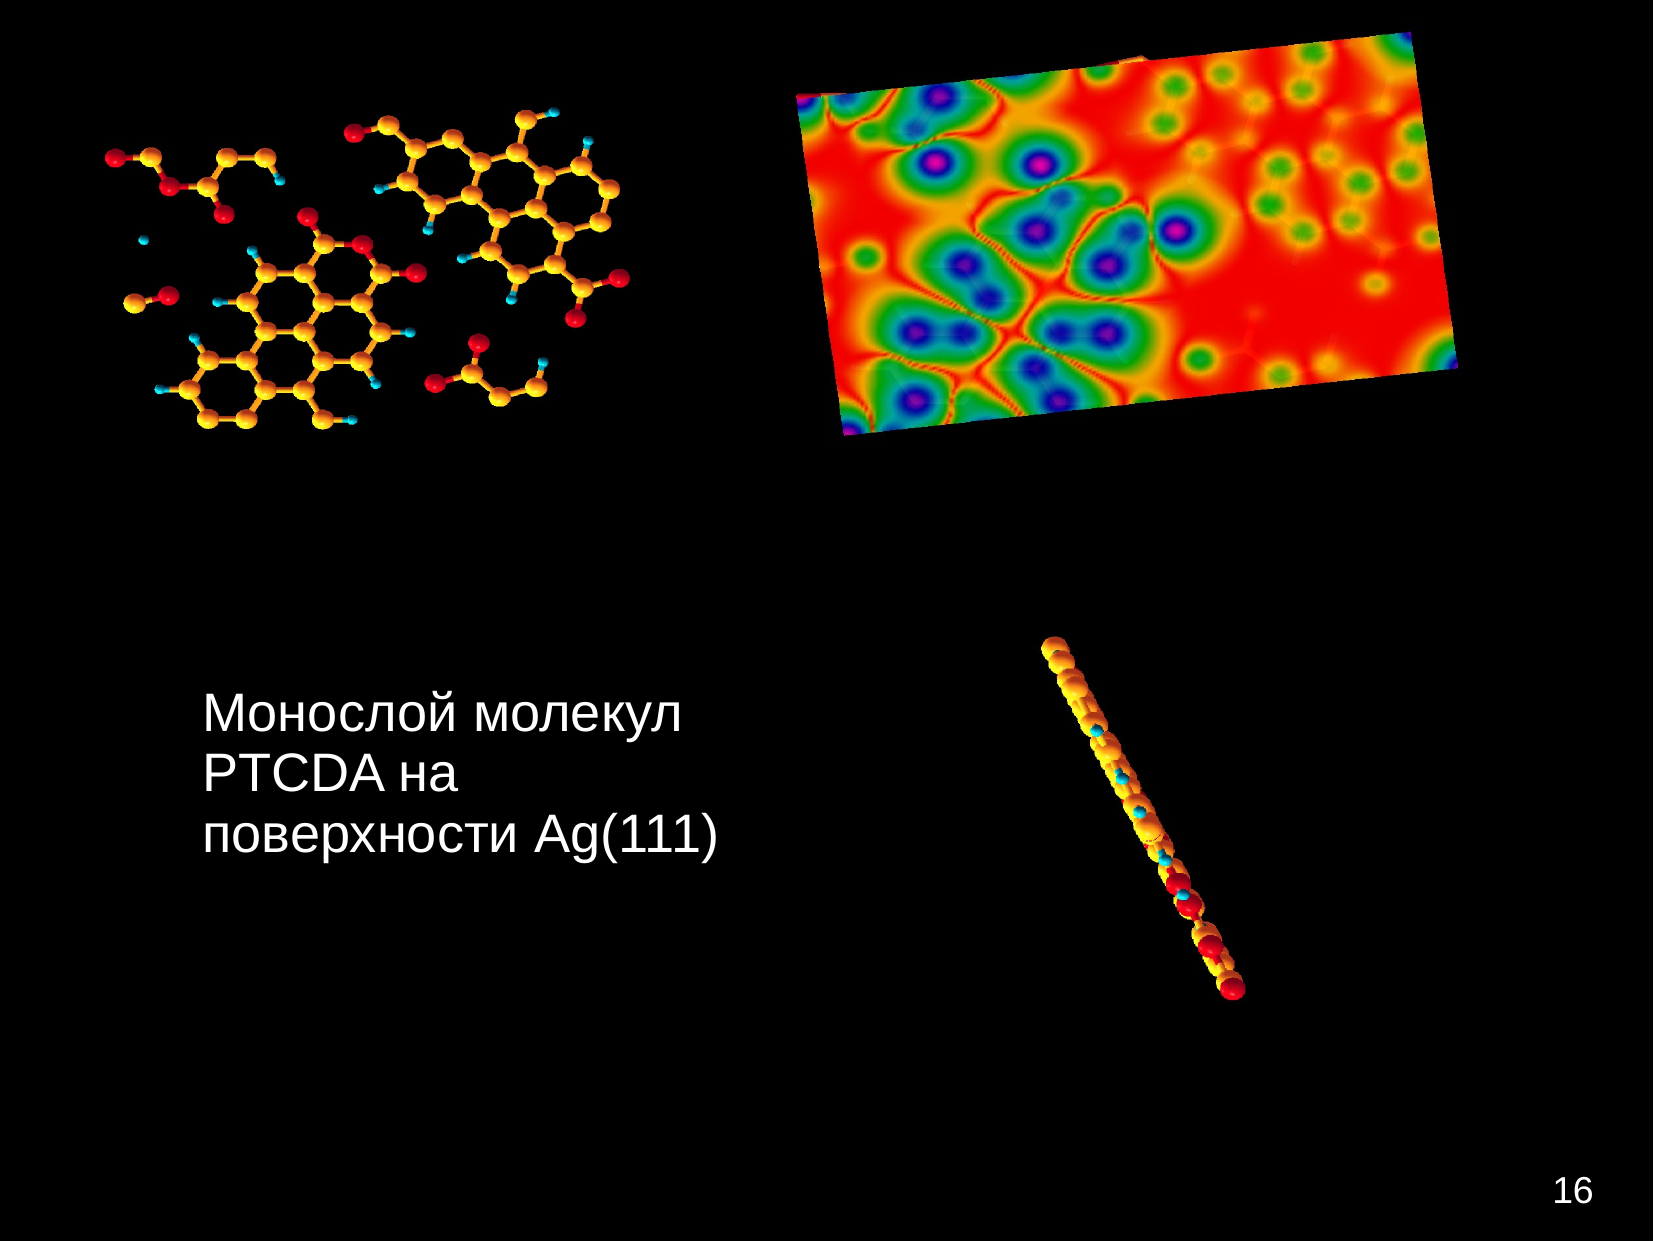

Монослой молекул PTCDA на поверхности Ag(111)
16